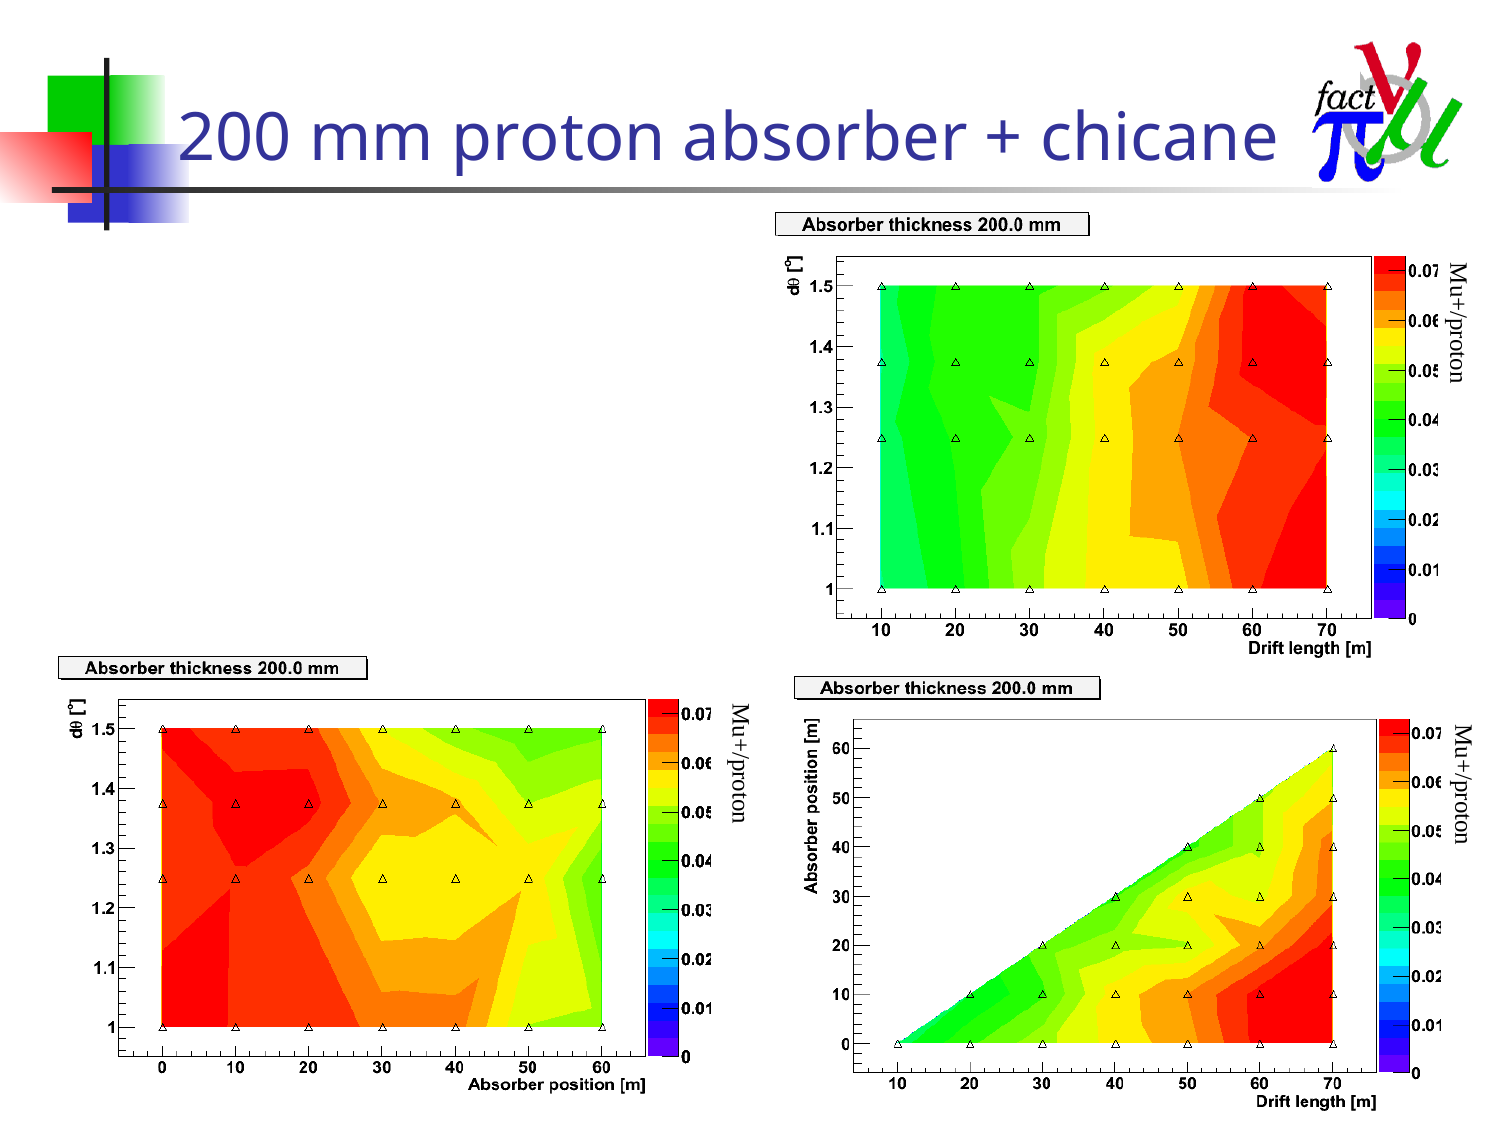

# 200 mm proton absorber + chicane
Mu+/proton
Mu+/proton
Mu+/proton